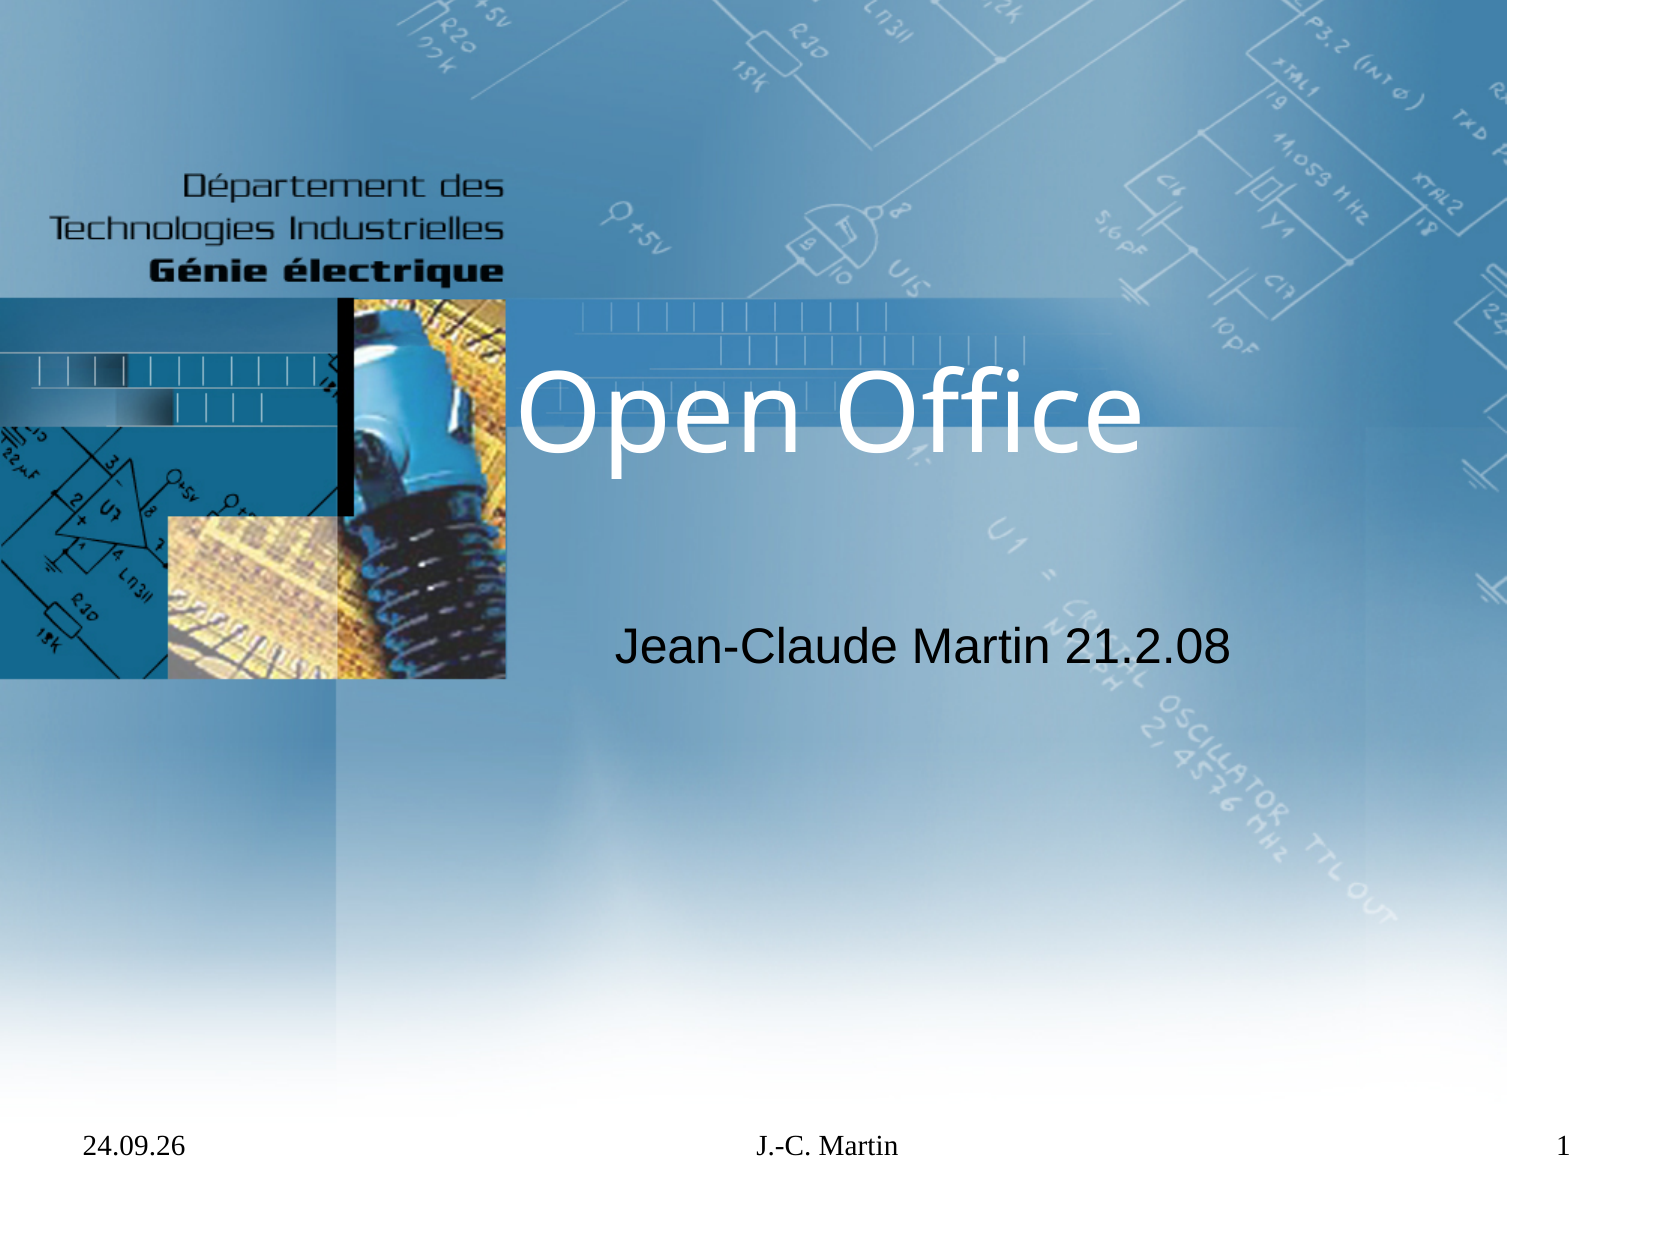

# Open Office
Jean-Claude Martin 21.2.08
J.-C. Martin
1